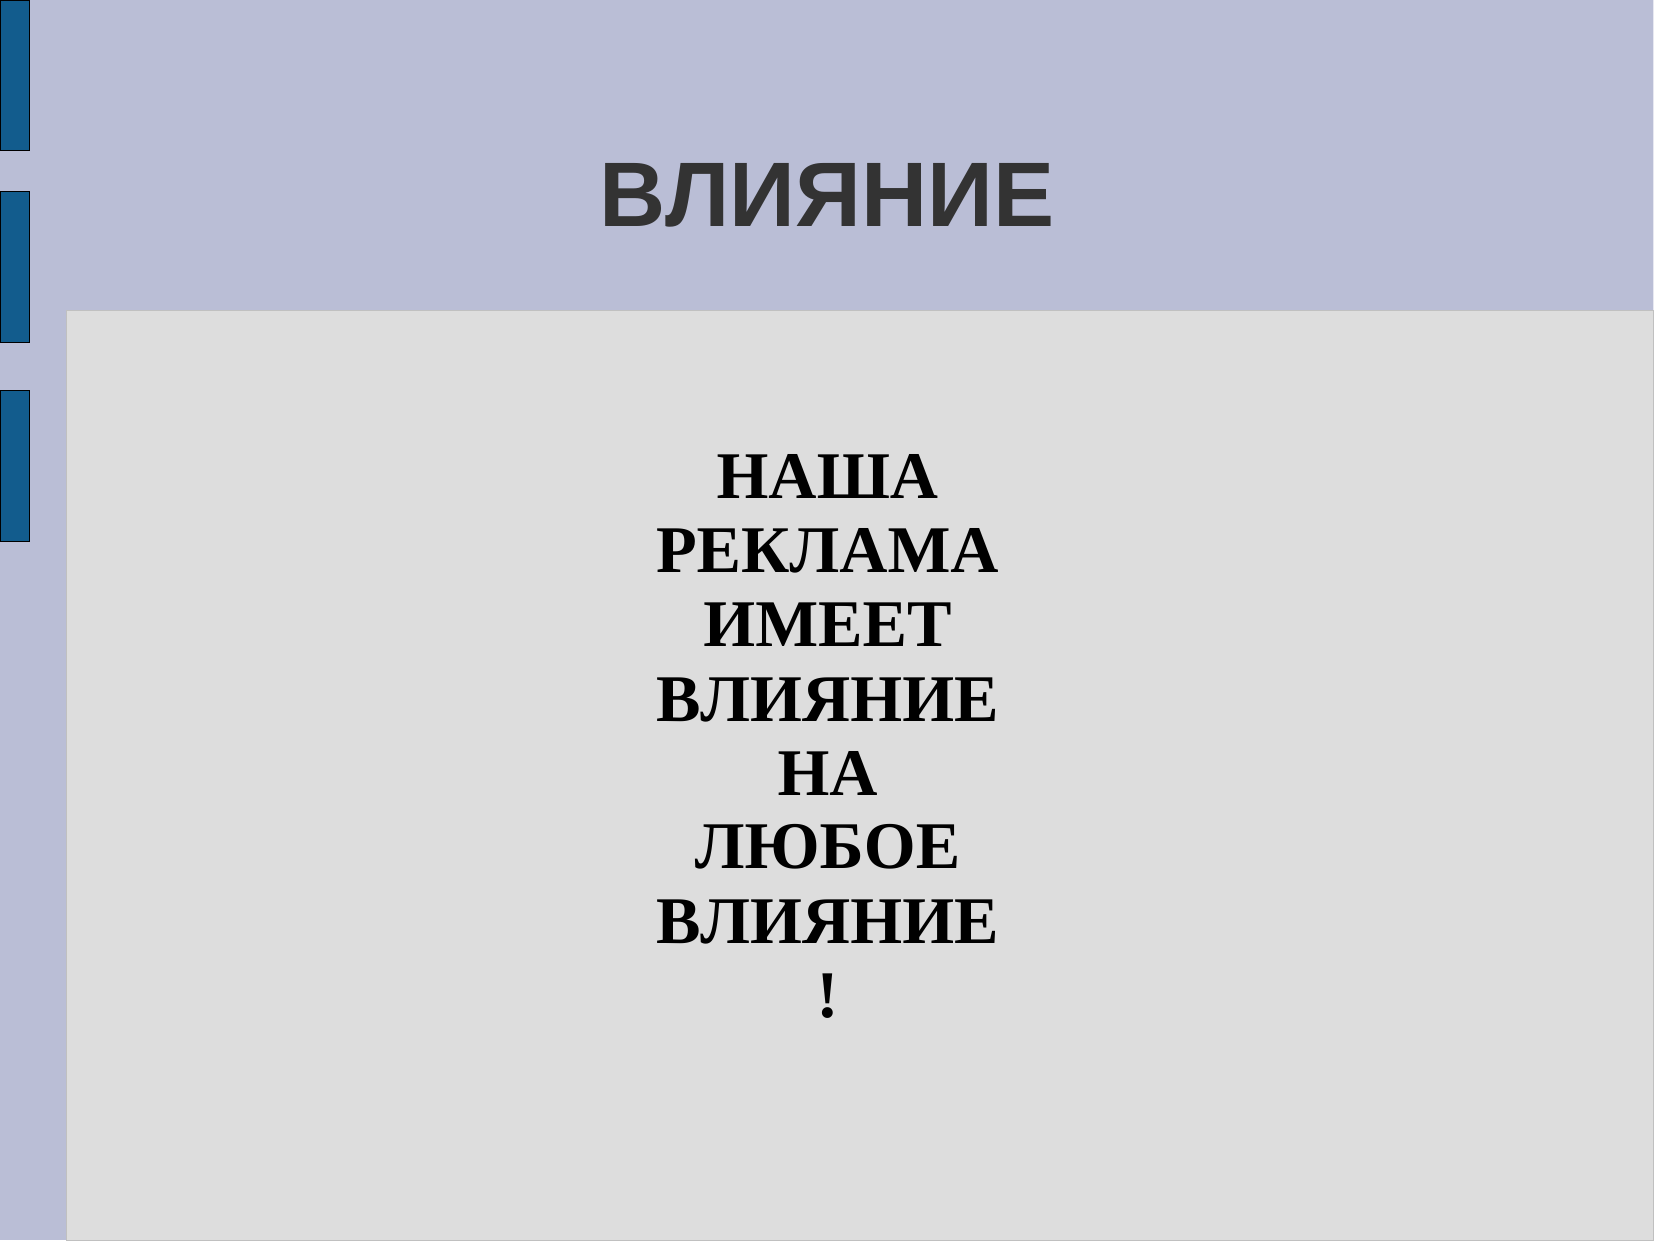

# ВЛИЯНИЕ
НАША
РЕКЛАМА
ИМЕЕТ
ВЛИЯНИЕ
НА
ЛЮБОЕ
ВЛИЯНИЕ
!